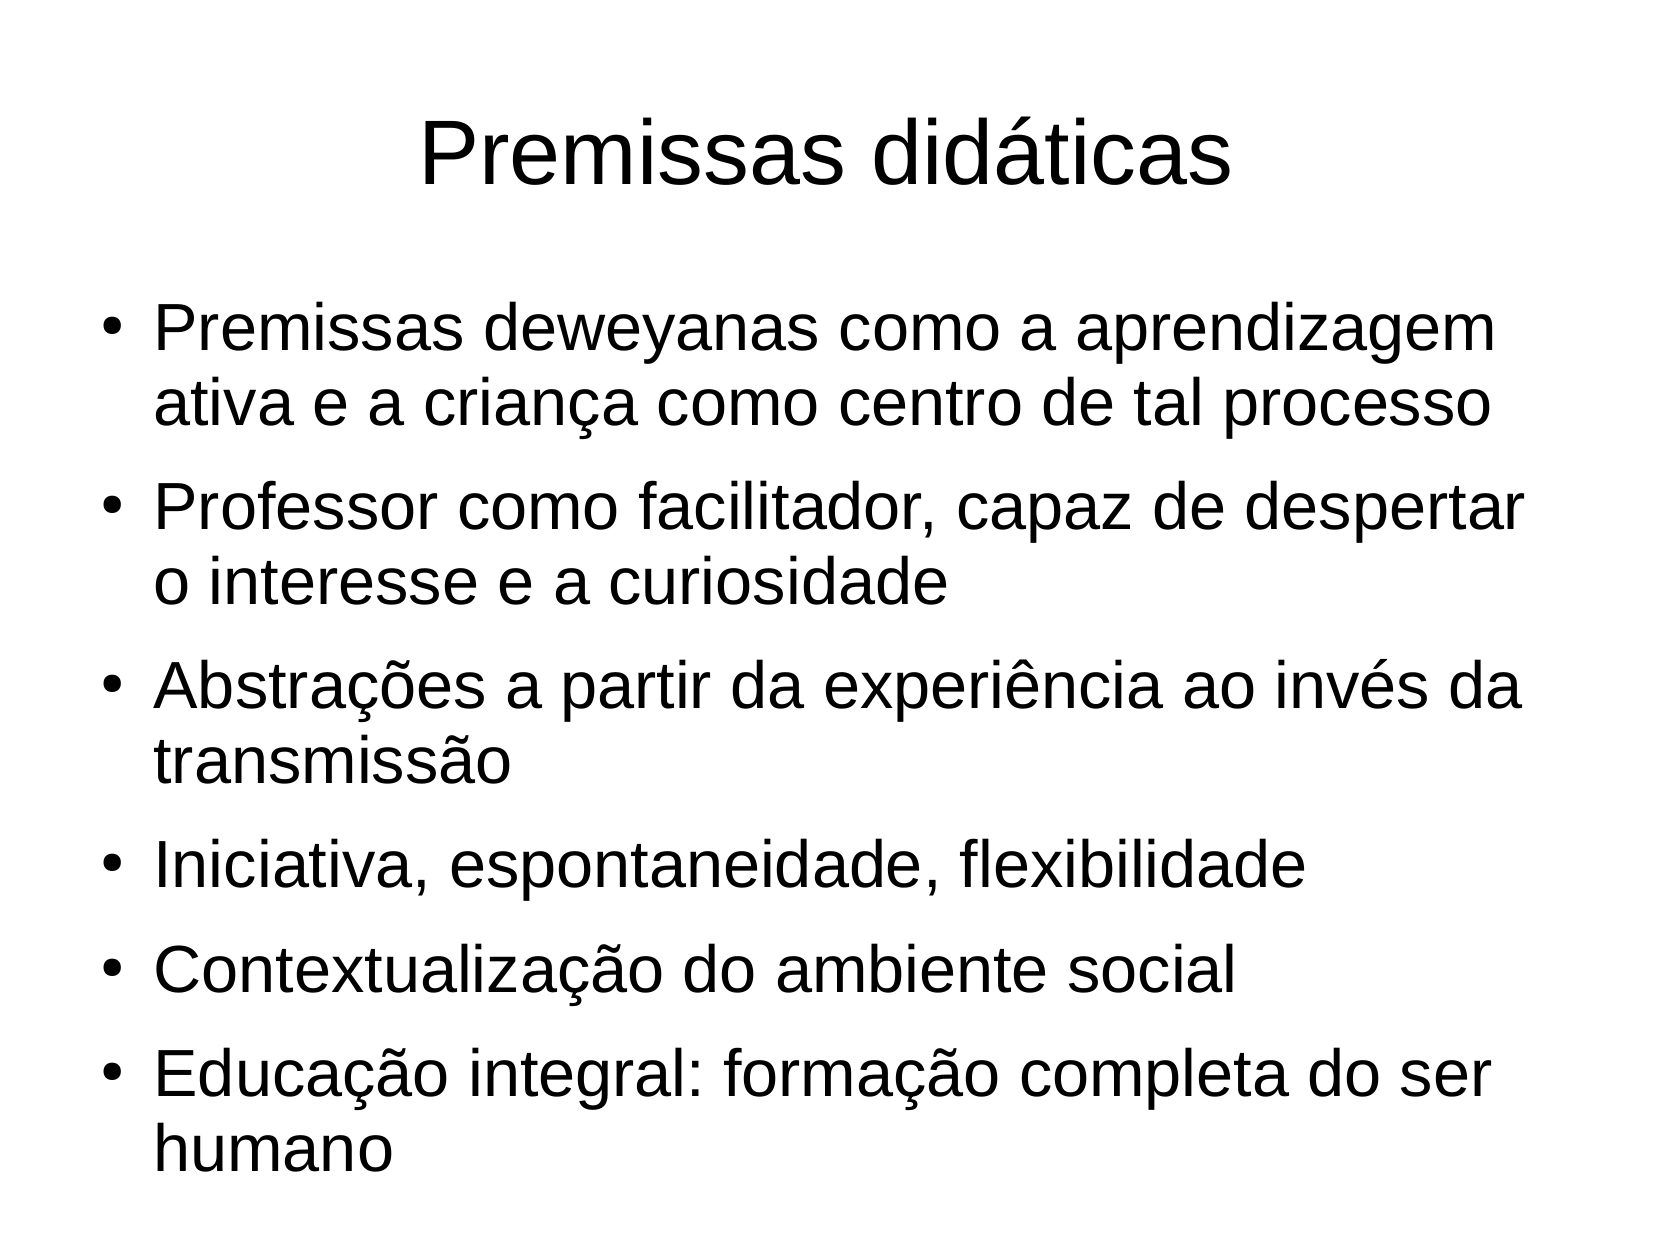

# Premissas didáticas
Premissas deweyanas como a aprendizagem ativa e a criança como centro de tal processo
Professor como facilitador, capaz de despertar o interesse e a curiosidade
Abstrações a partir da experiência ao invés da transmissão
Iniciativa, espontaneidade, flexibilidade
Contextualização do ambiente social
Educação integral: formação completa do ser humano